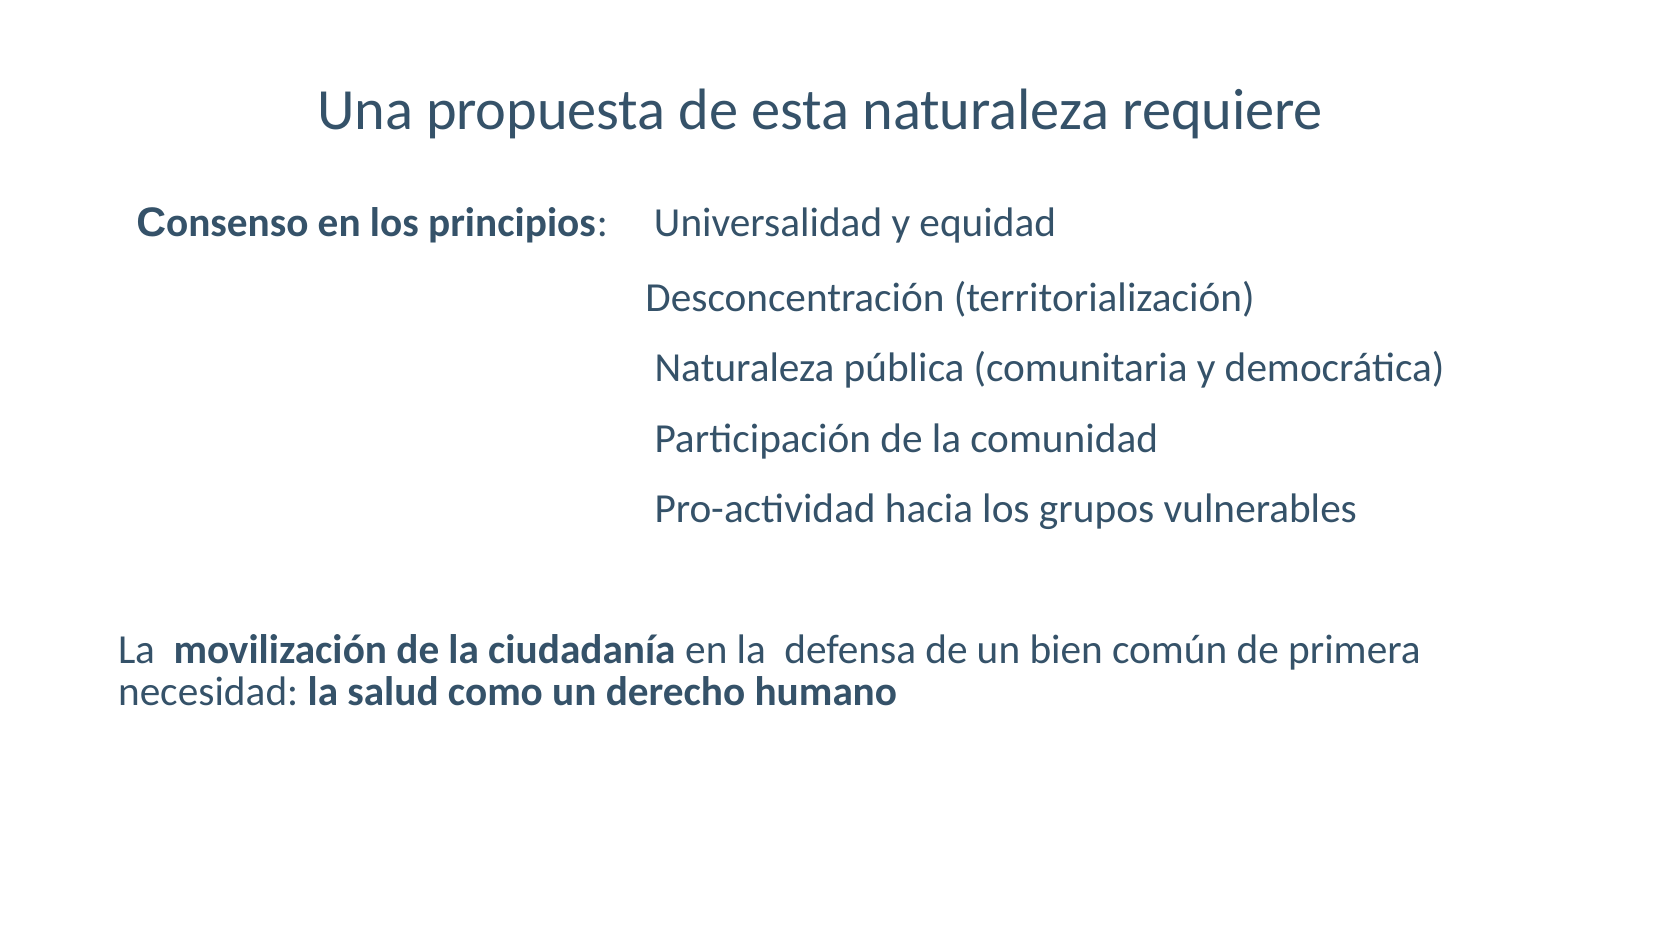

# Una propuesta de esta naturaleza requiere
 Consenso en los principios: Universalidad y equidad
 Desconcentración (territorialización)
 Naturaleza pública (comunitaria y democrática)
 Participación de la comunidad
 Pro-actividad hacia los grupos vulnerables
La movilización de la ciudadanía en la defensa de un bien común de primera necesidad: la salud como un derecho humano